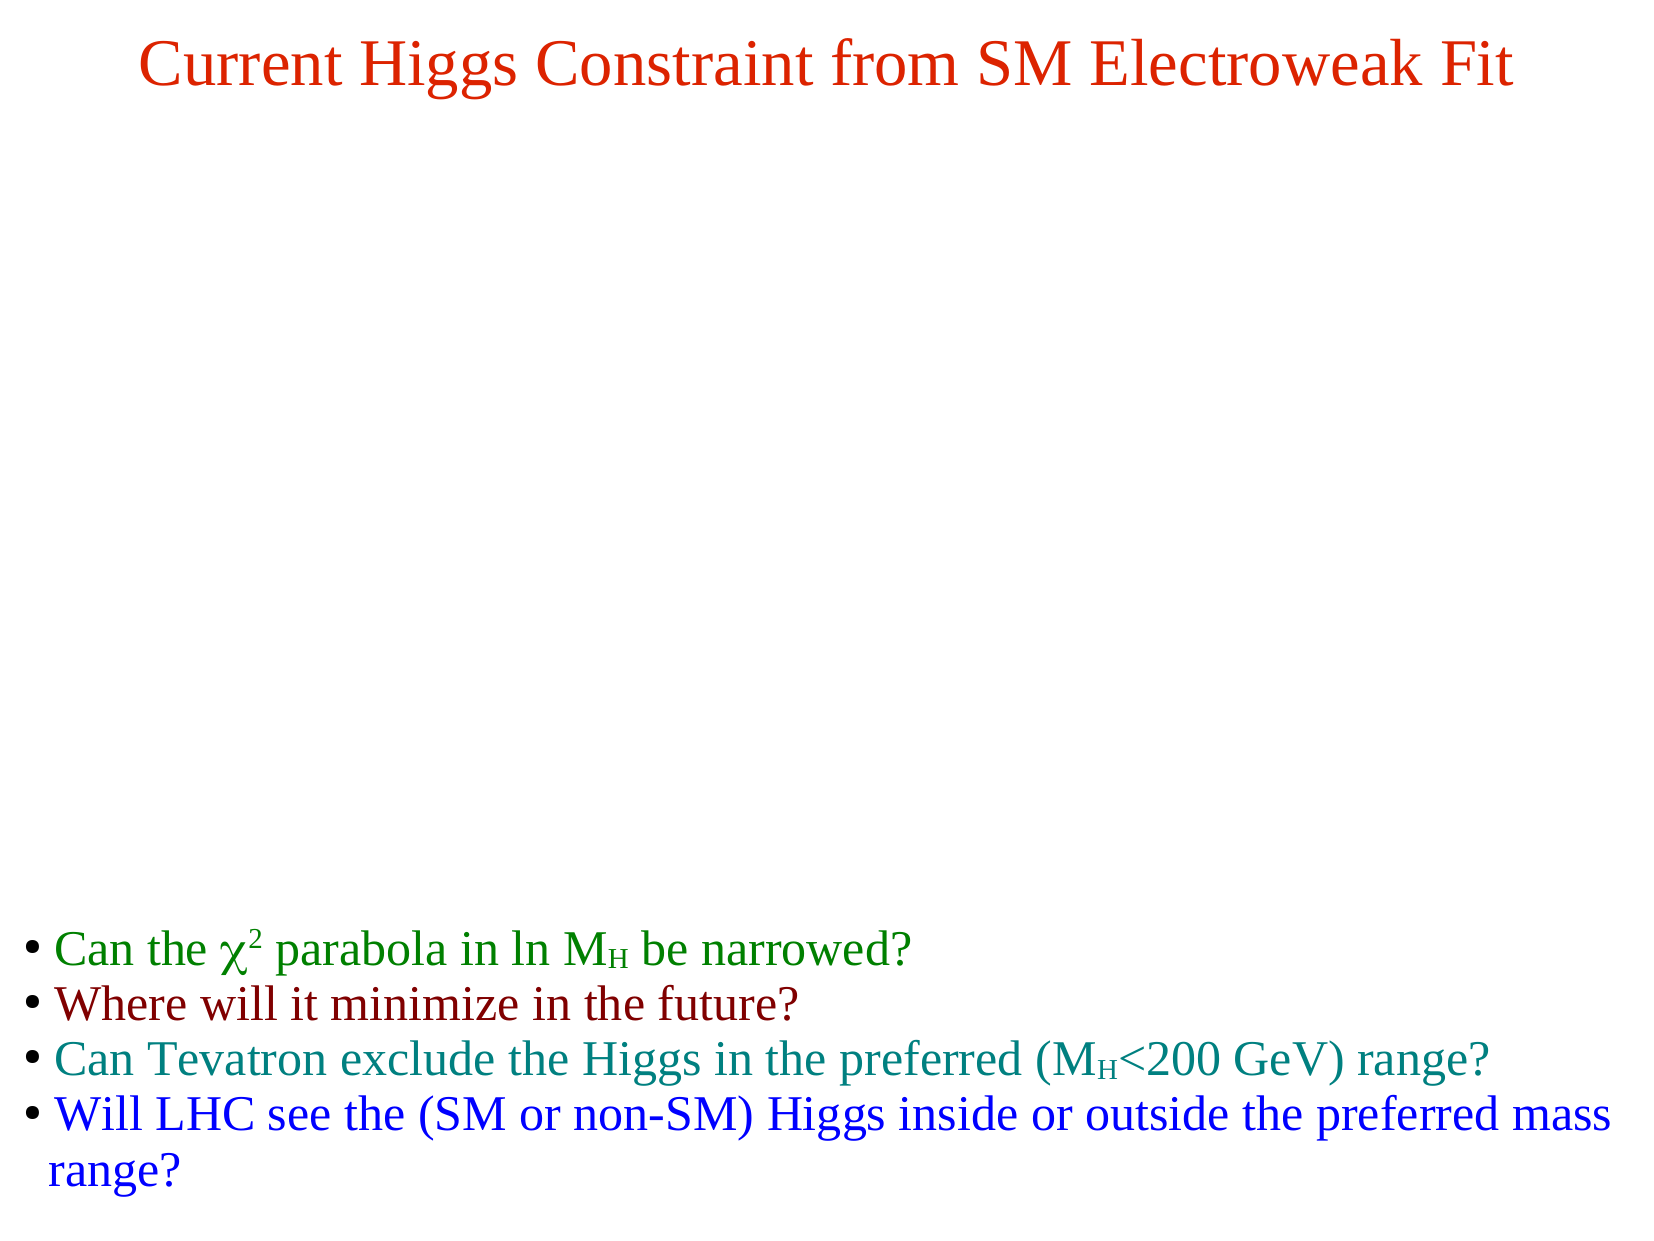

# Current Higgs Constraint from SM Electroweak Fit
 Can the χ2 parabola in ln MH be narrowed?
 Where will it minimize in the future?
 Can Tevatron exclude the Higgs in the preferred (MH<200 GeV) range?
 Will LHC see the (SM or non-SM) Higgs inside or outside the preferred mass
 range?